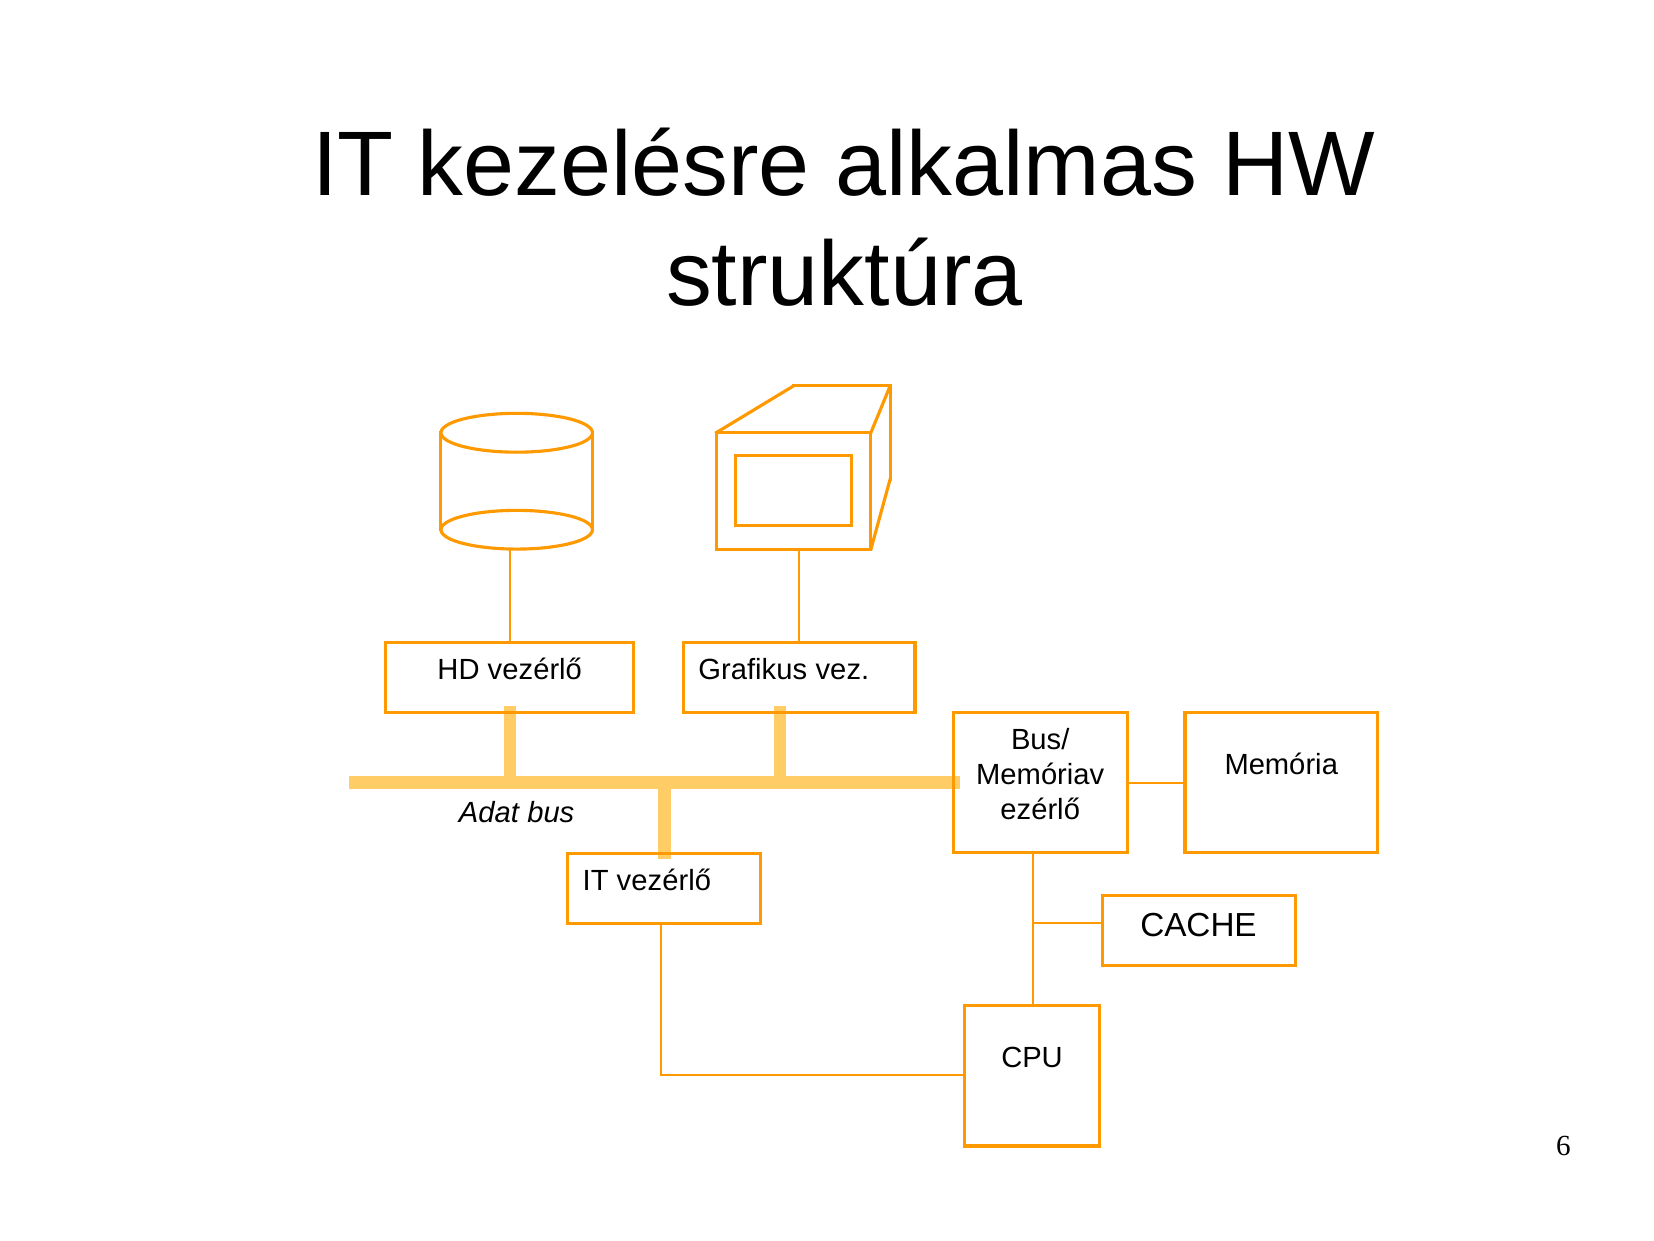

# IT kezelésre alkalmas HW struktúra
HD vezérlő
Grafikus vez.
Bus/ Memóriavezérlő
Memória
Adat bus
IT vezérlő
CACHE
CPU
6